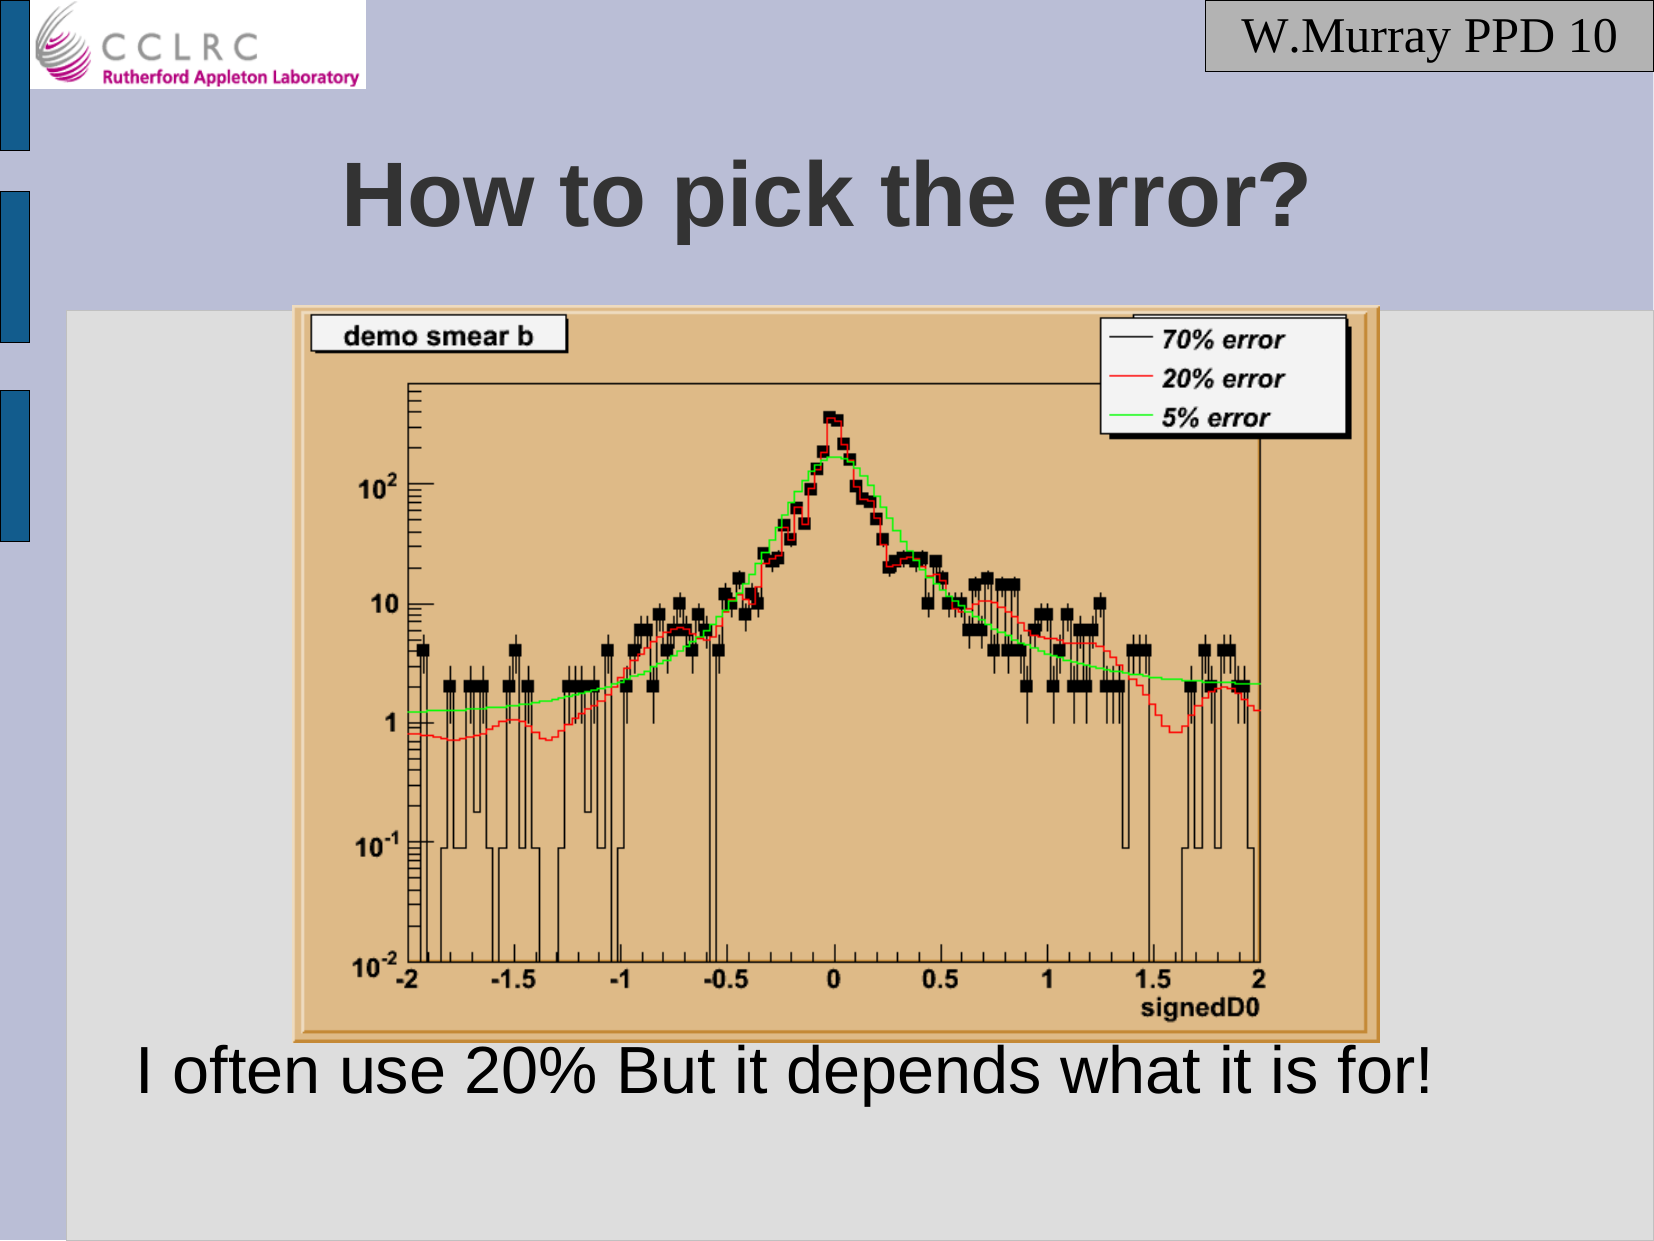

# How to pick the error?
I often use 20% But it depends what it is for!